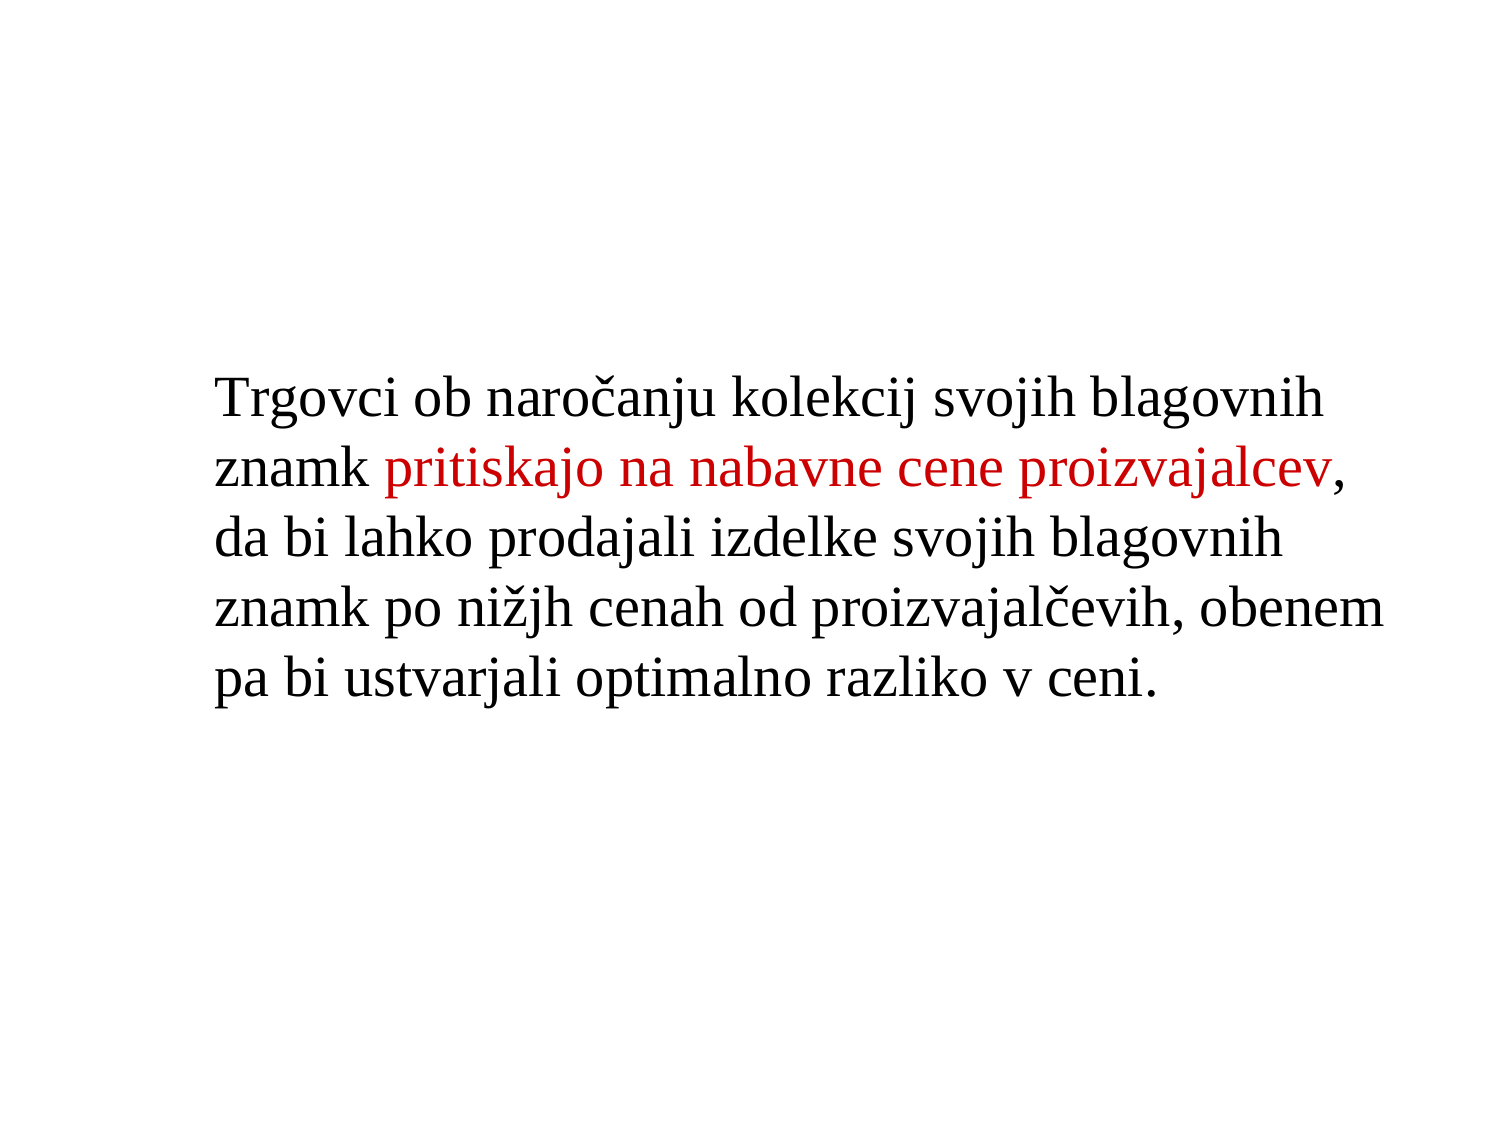

Trgovci ob naročanju kolekcij svojih blagovnih znamk pritiskajo na nabavne cene proizvajalcev, da bi lahko prodajali izdelke svojih blagovnih znamk po nižjh cenah od proizvajalčevih, obenem pa bi ustvarjali optimalno razliko v ceni.